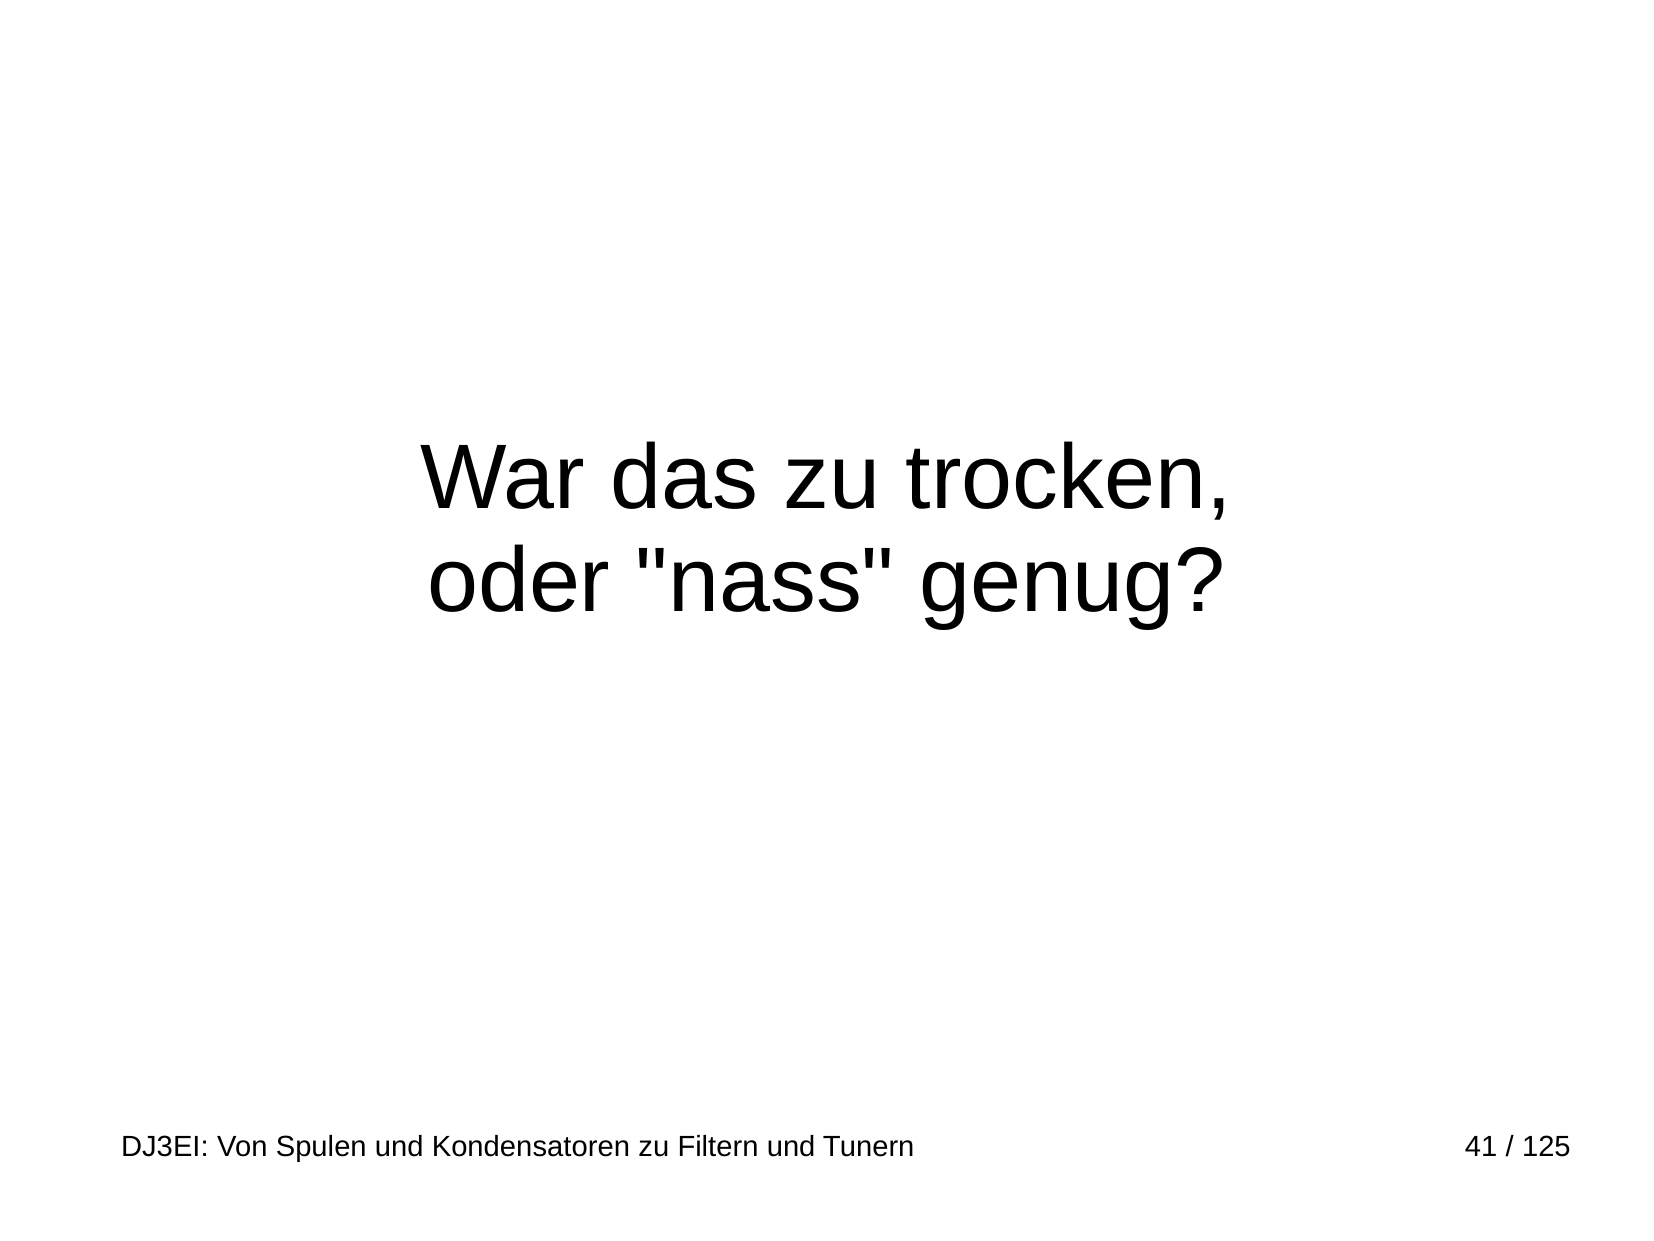

# War das zu trocken, oder "nass" genug?